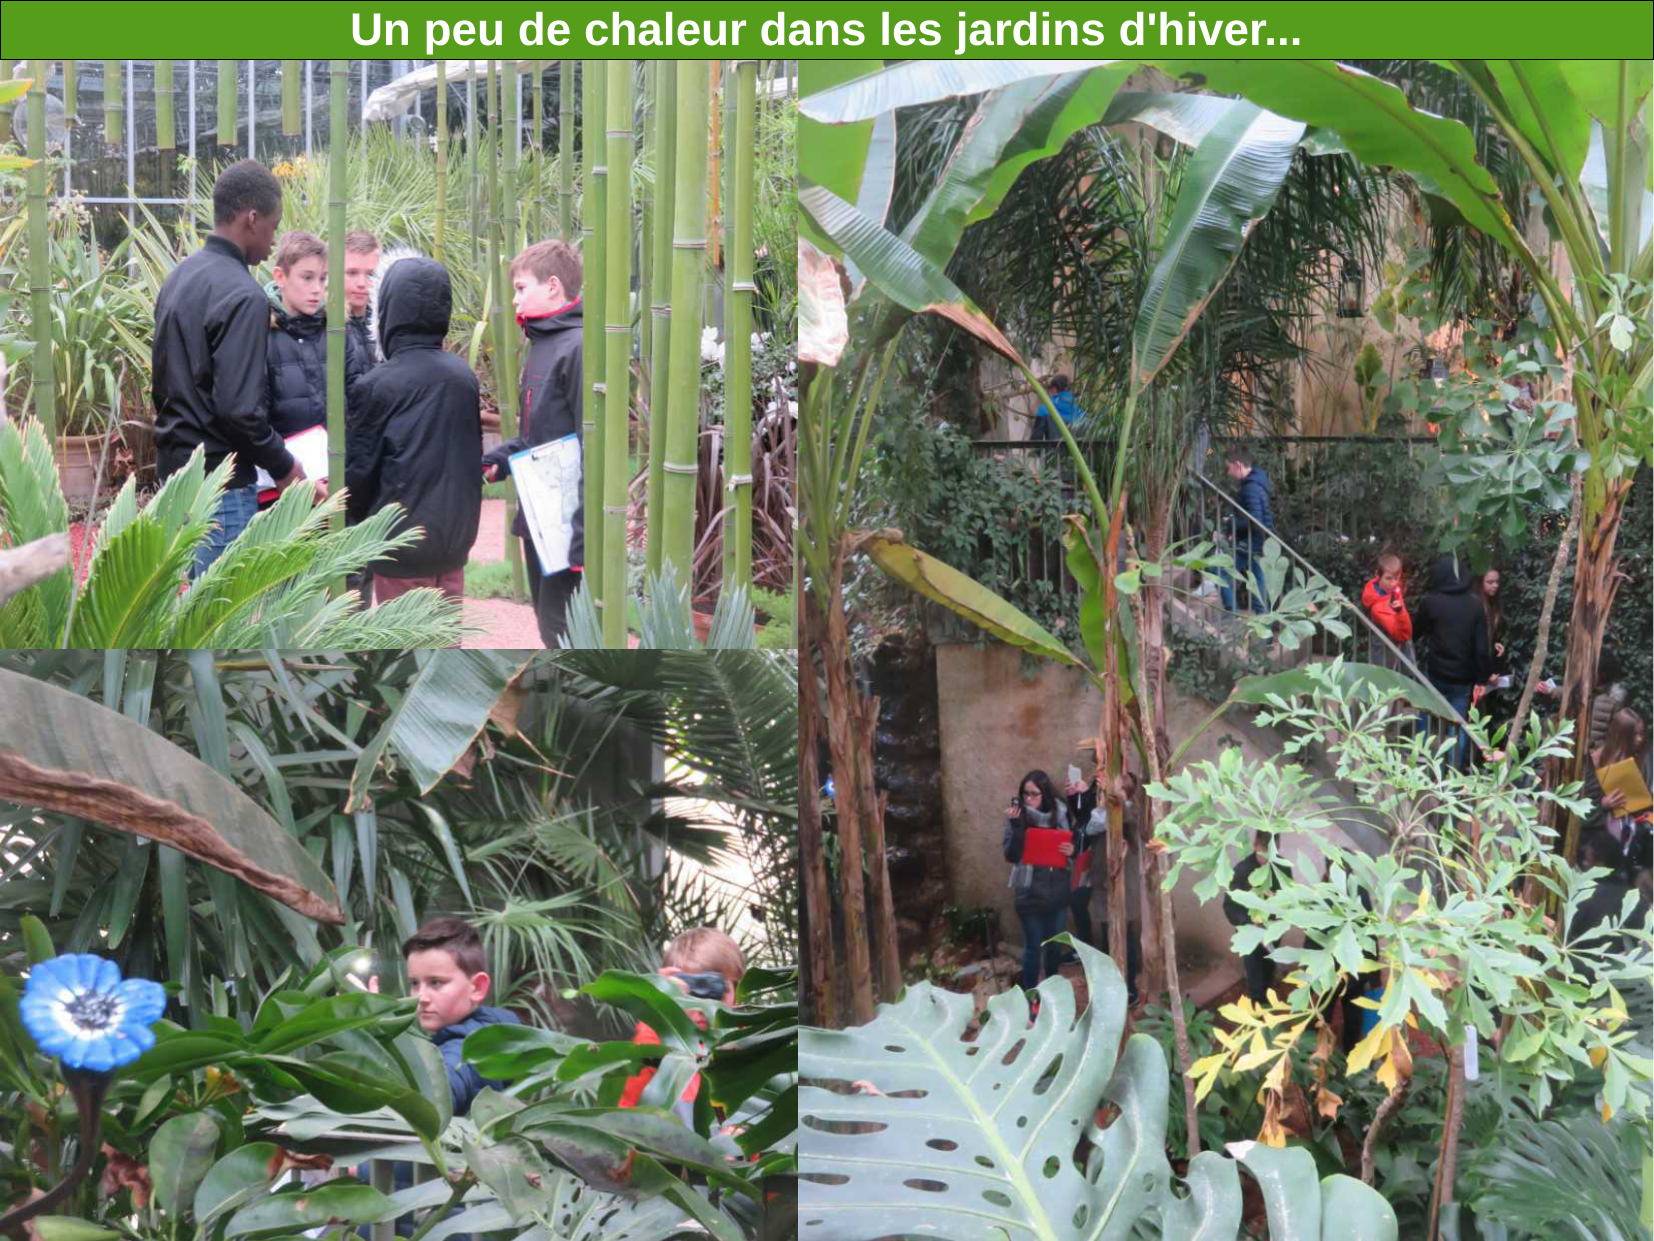

Un peu de chaleur dans les jardins d'hiver...